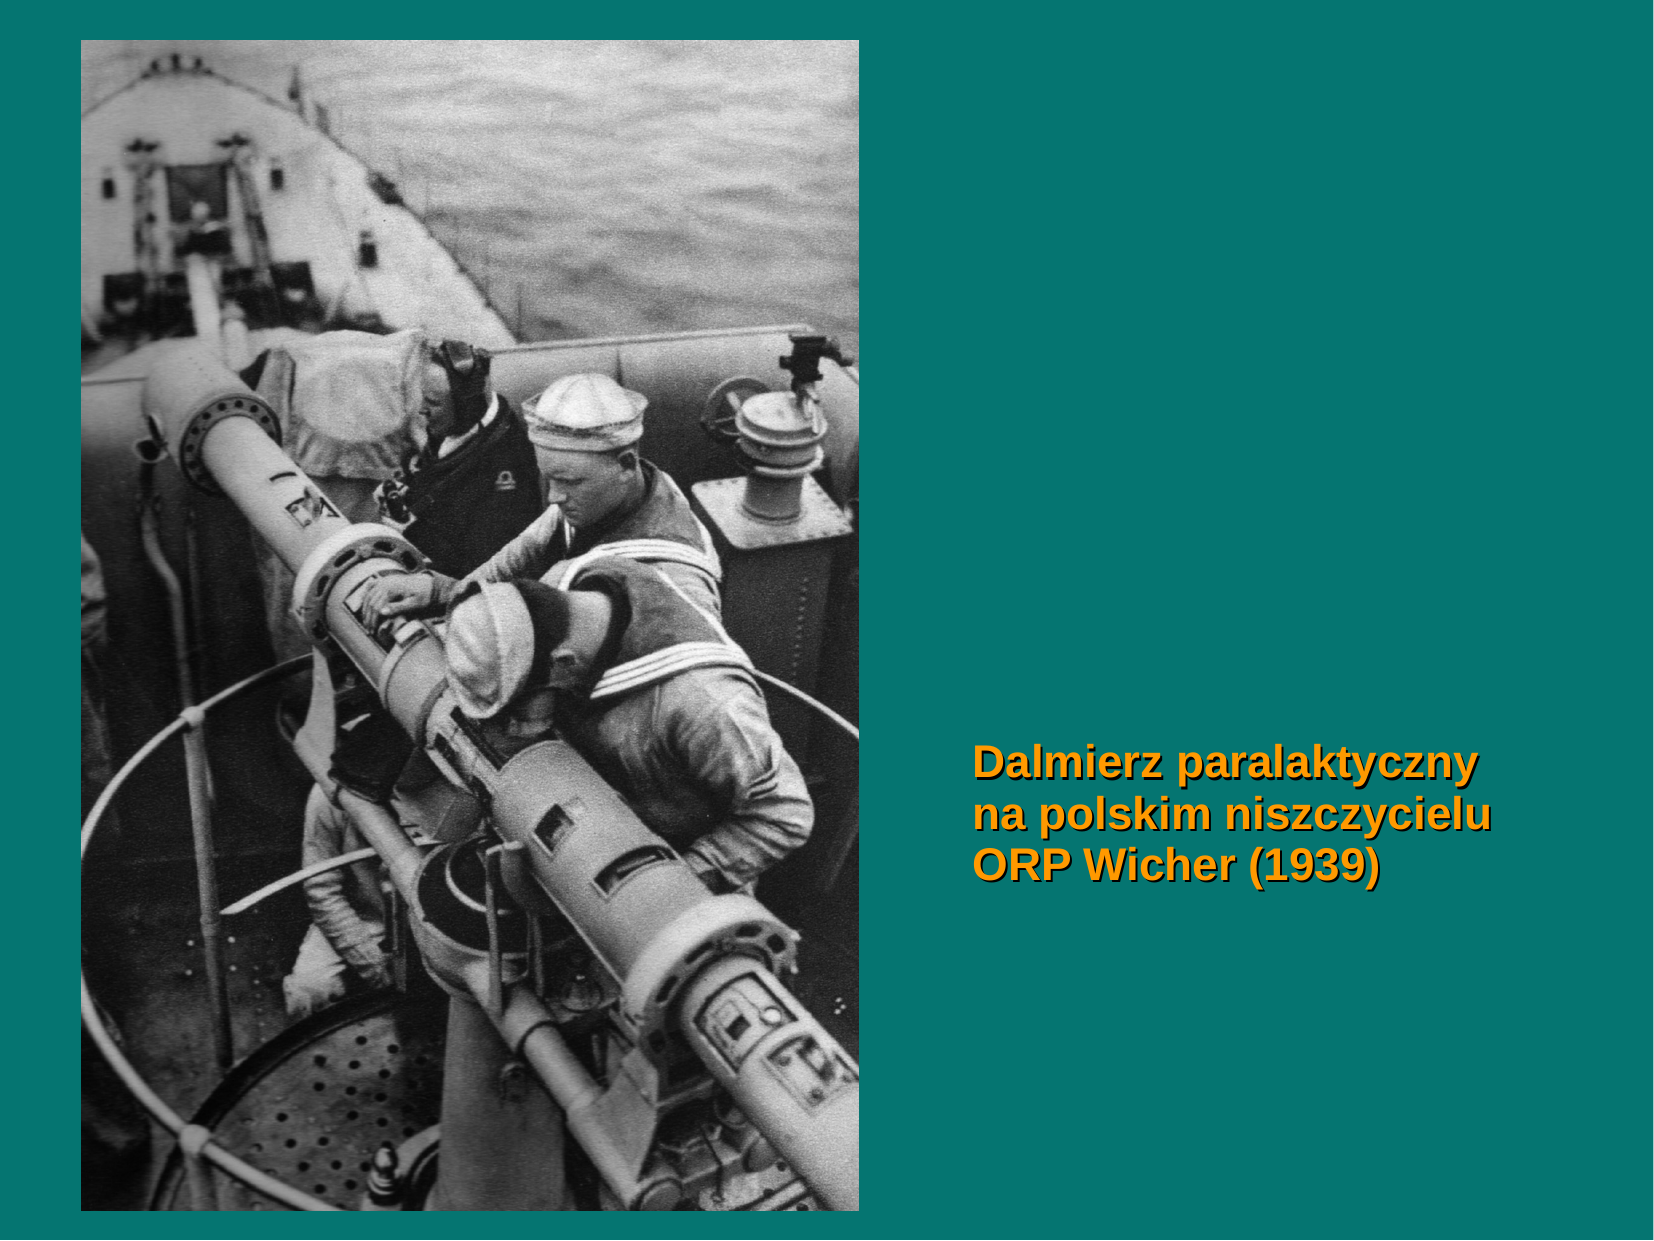

Dalmierz paralaktyczny
na polskim niszczycielu
ORP Wicher (1939)